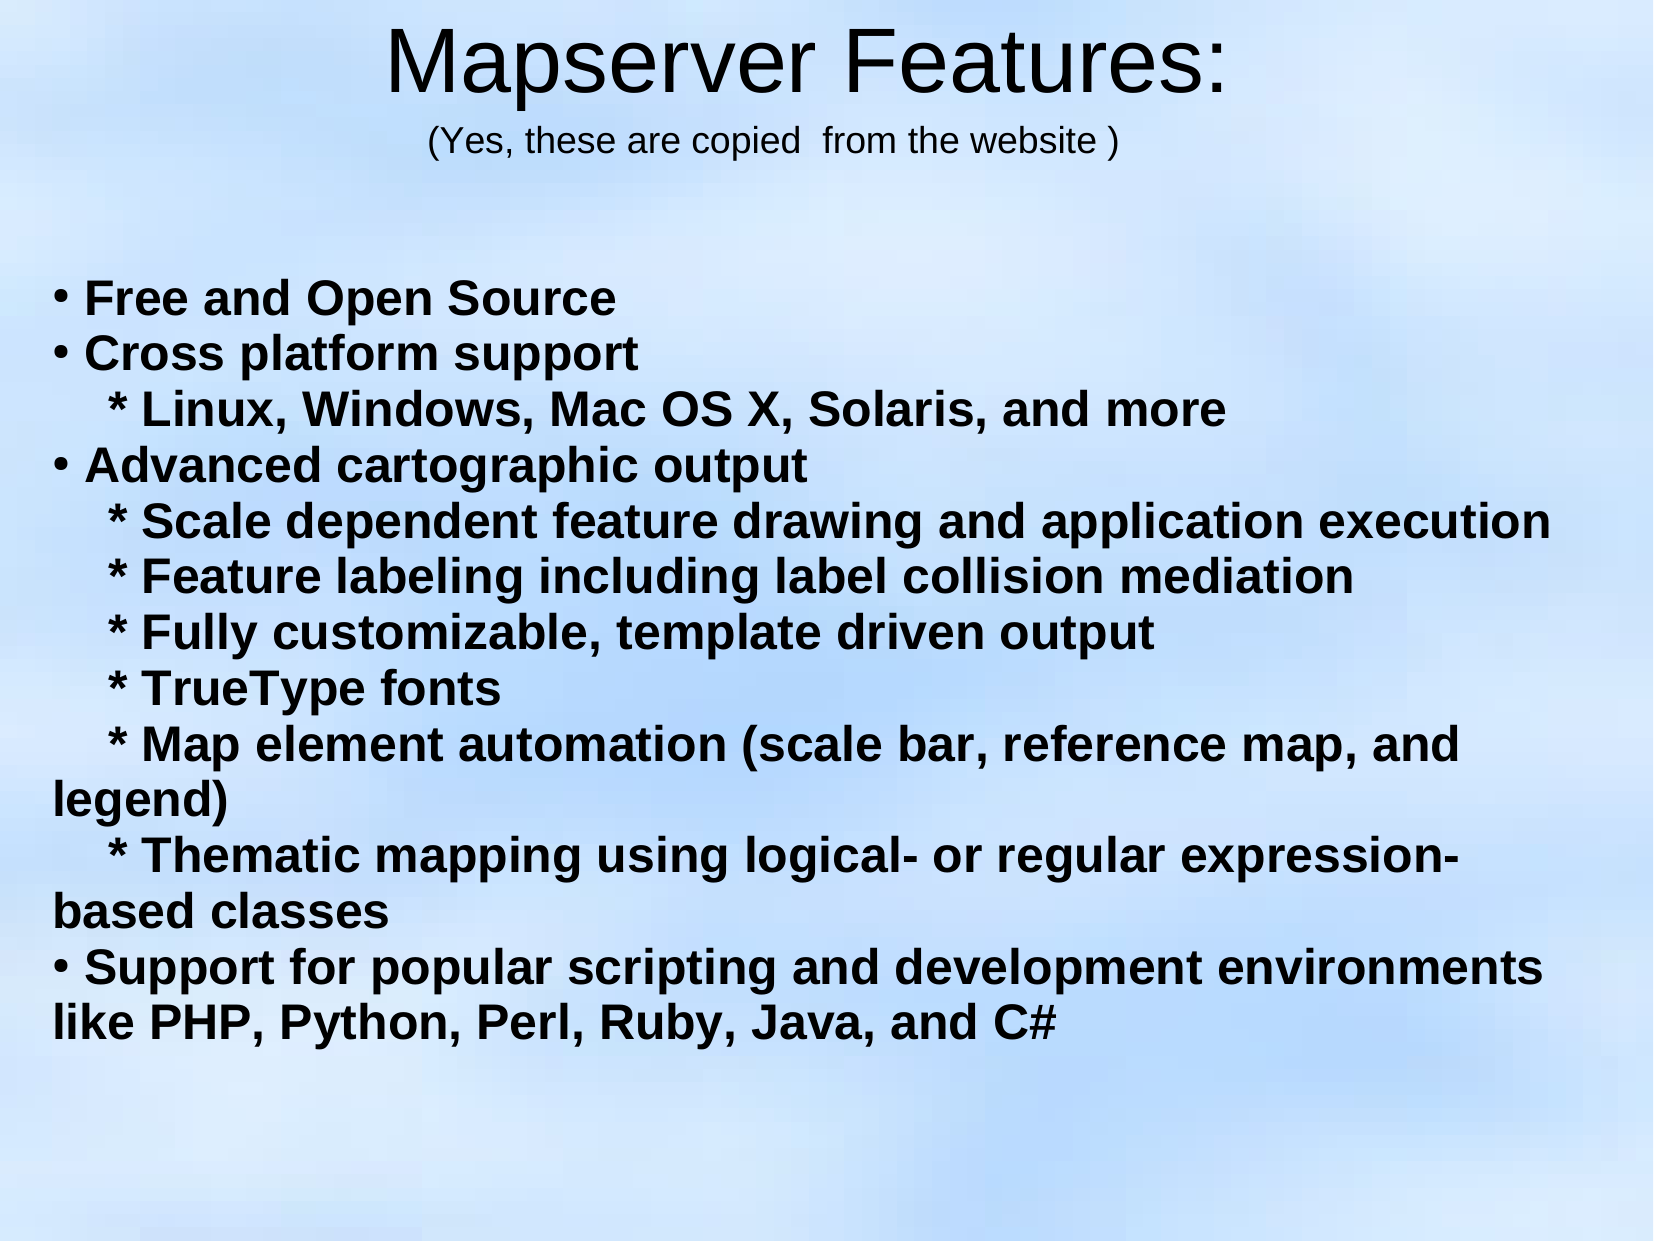

Mapserver Features:
(Yes, these are copied from the website )
 Free and Open Source
 Cross platform support
 * Linux, Windows, Mac OS X, Solaris, and more
 Advanced cartographic output
 * Scale dependent feature drawing and application execution
 * Feature labeling including label collision mediation
 * Fully customizable, template driven output
 * TrueType fonts
 * Map element automation (scale bar, reference map, and legend)
 * Thematic mapping using logical- or regular expression-based classes
 Support for popular scripting and development environments like PHP, Python, Perl, Ruby, Java, and C#